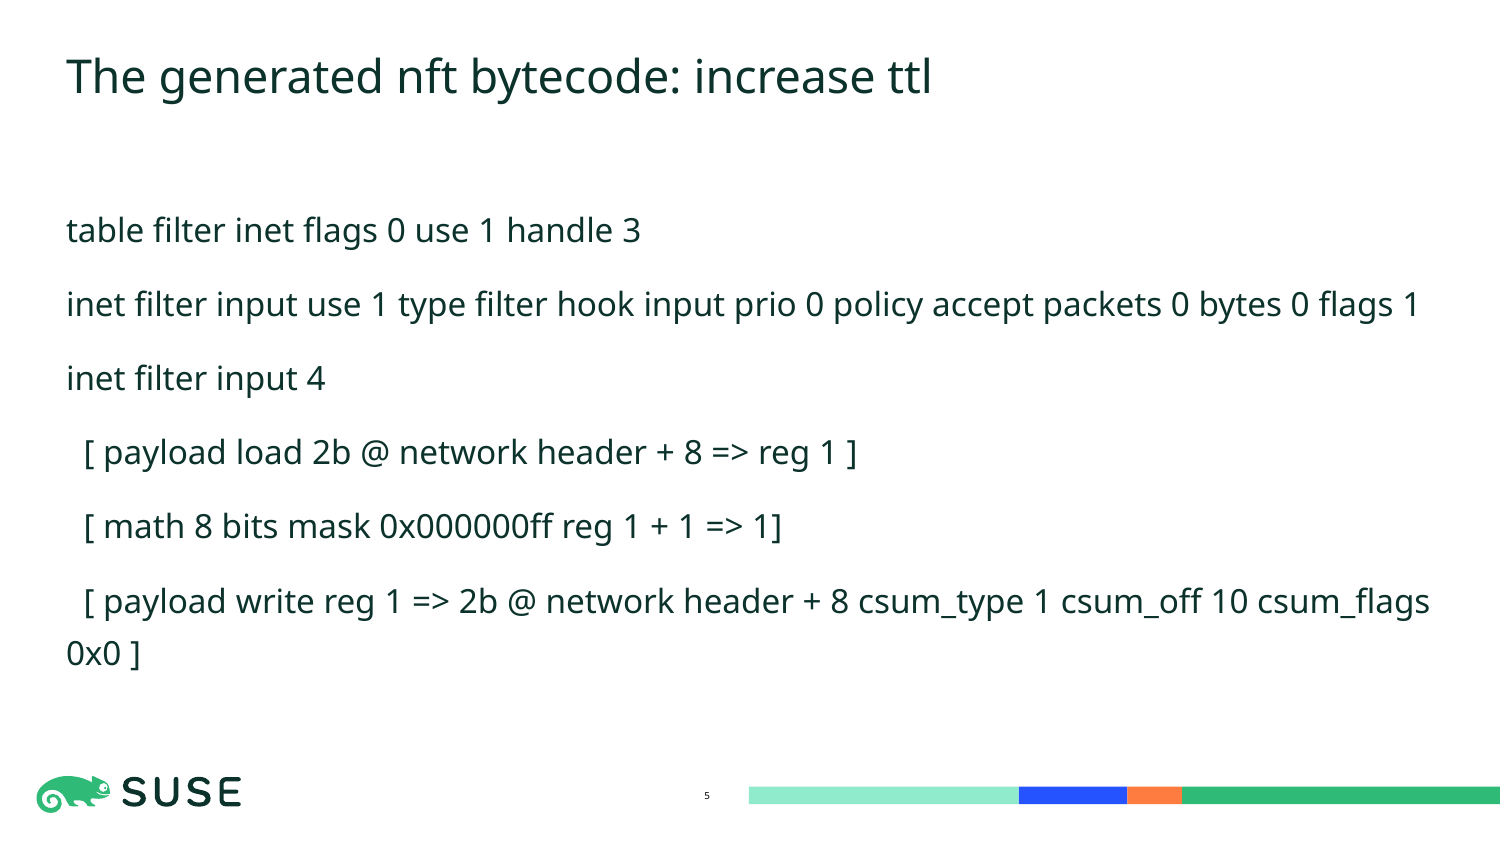

The generated nft bytecode: increase ttl
# table filter inet flags 0 use 1 handle 3
inet filter input use 1 type filter hook input prio 0 policy accept packets 0 bytes 0 flags 1
inet filter input 4
 [ payload load 2b @ network header + 8 => reg 1 ]
 [ math 8 bits mask 0x000000ff reg 1 + 1 => 1]
 [ payload write reg 1 => 2b @ network header + 8 csum_type 1 csum_off 10 csum_flags 0x0 ]